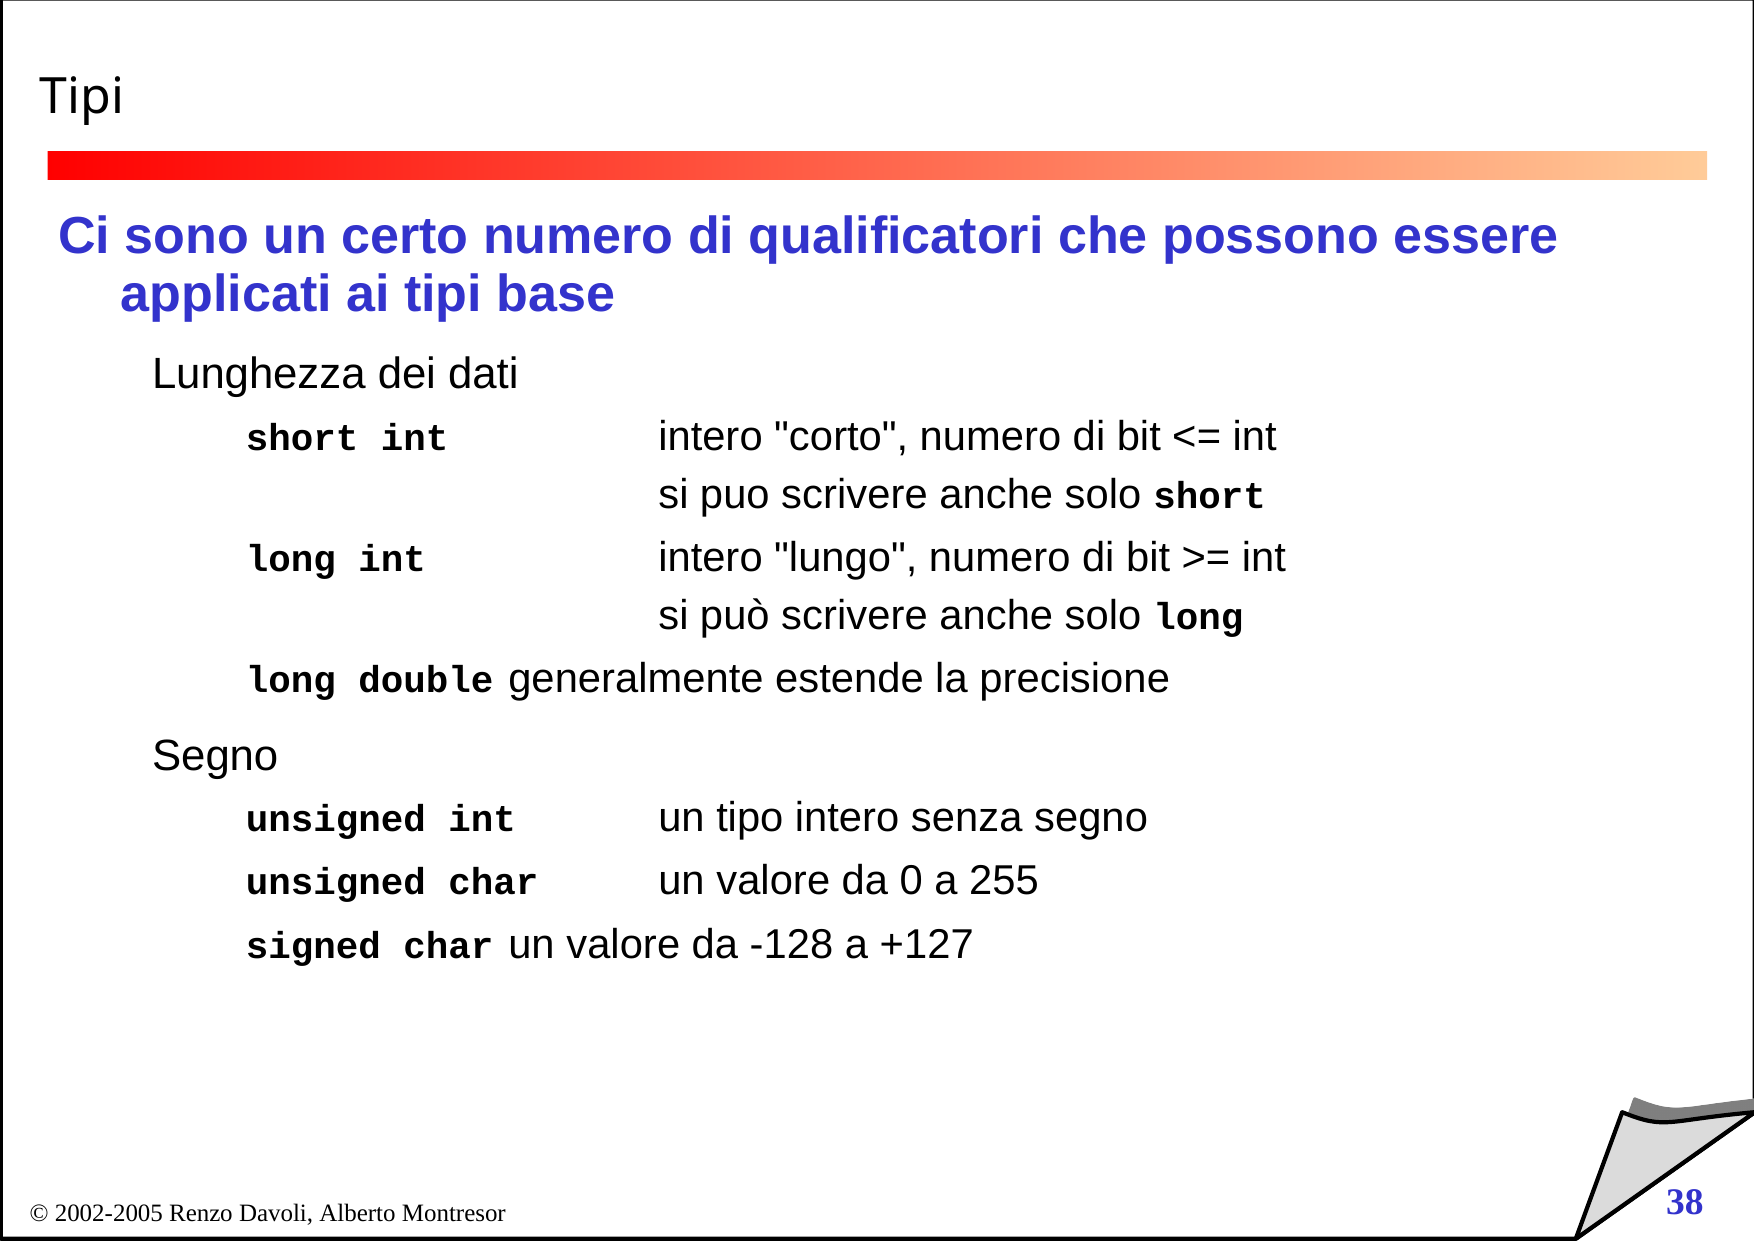

# Tipi
Ci sono un certo numero di qualificatori che possono essere applicati ai tipi base
Lunghezza dei dati
short int		intero "corto", numero di bit <= int
			si puo scrivere anche solo short
long int		intero "lungo", numero di bit >= int
			si può scrivere anche solo long
long double	generalmente estende la precisione
Segno
unsigned int	un tipo intero senza segno
unsigned char	un valore da 0 a 255
signed char	un valore da -128 a +127